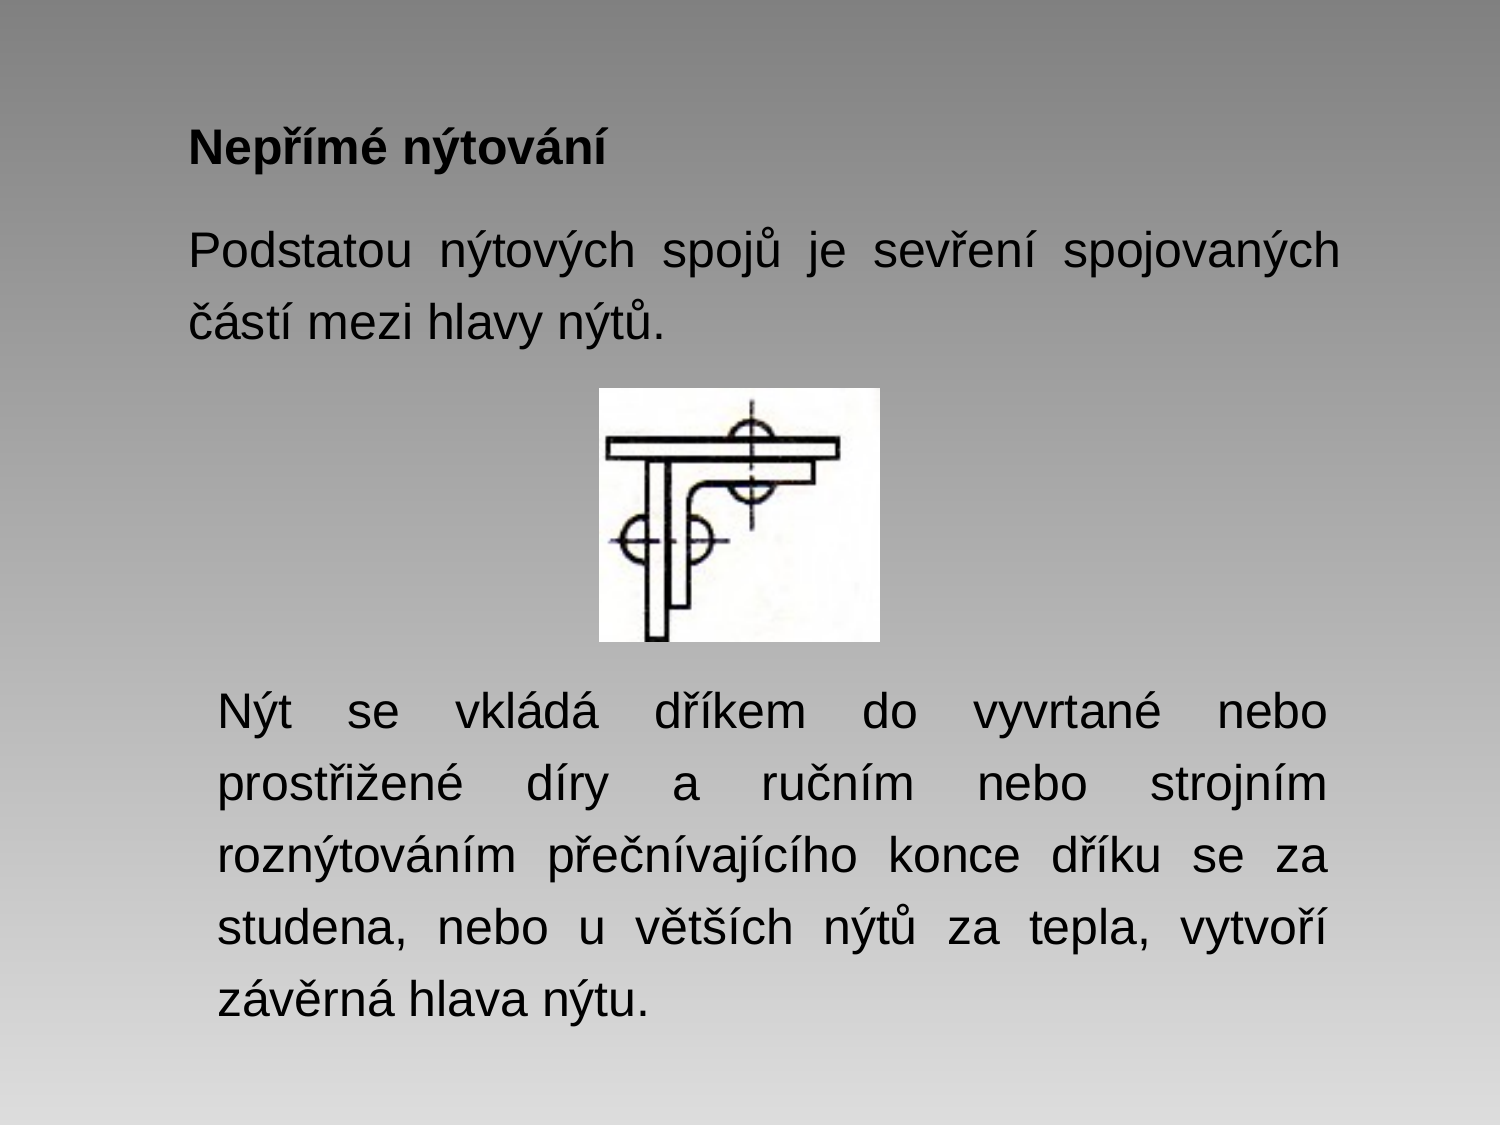

Nepřímé nýtování
Podstatou nýtových spojů je sevření spojovaných částí mezi hlavy nýtů.
Nýt se vkládá dříkem do vyvrtané nebo prostřižené díry a ručním nebo strojním roznýtováním přečnívajícího konce dříku se za studena, nebo u větších nýtů za tepla, vytvoří závěrná hlava nýtu.